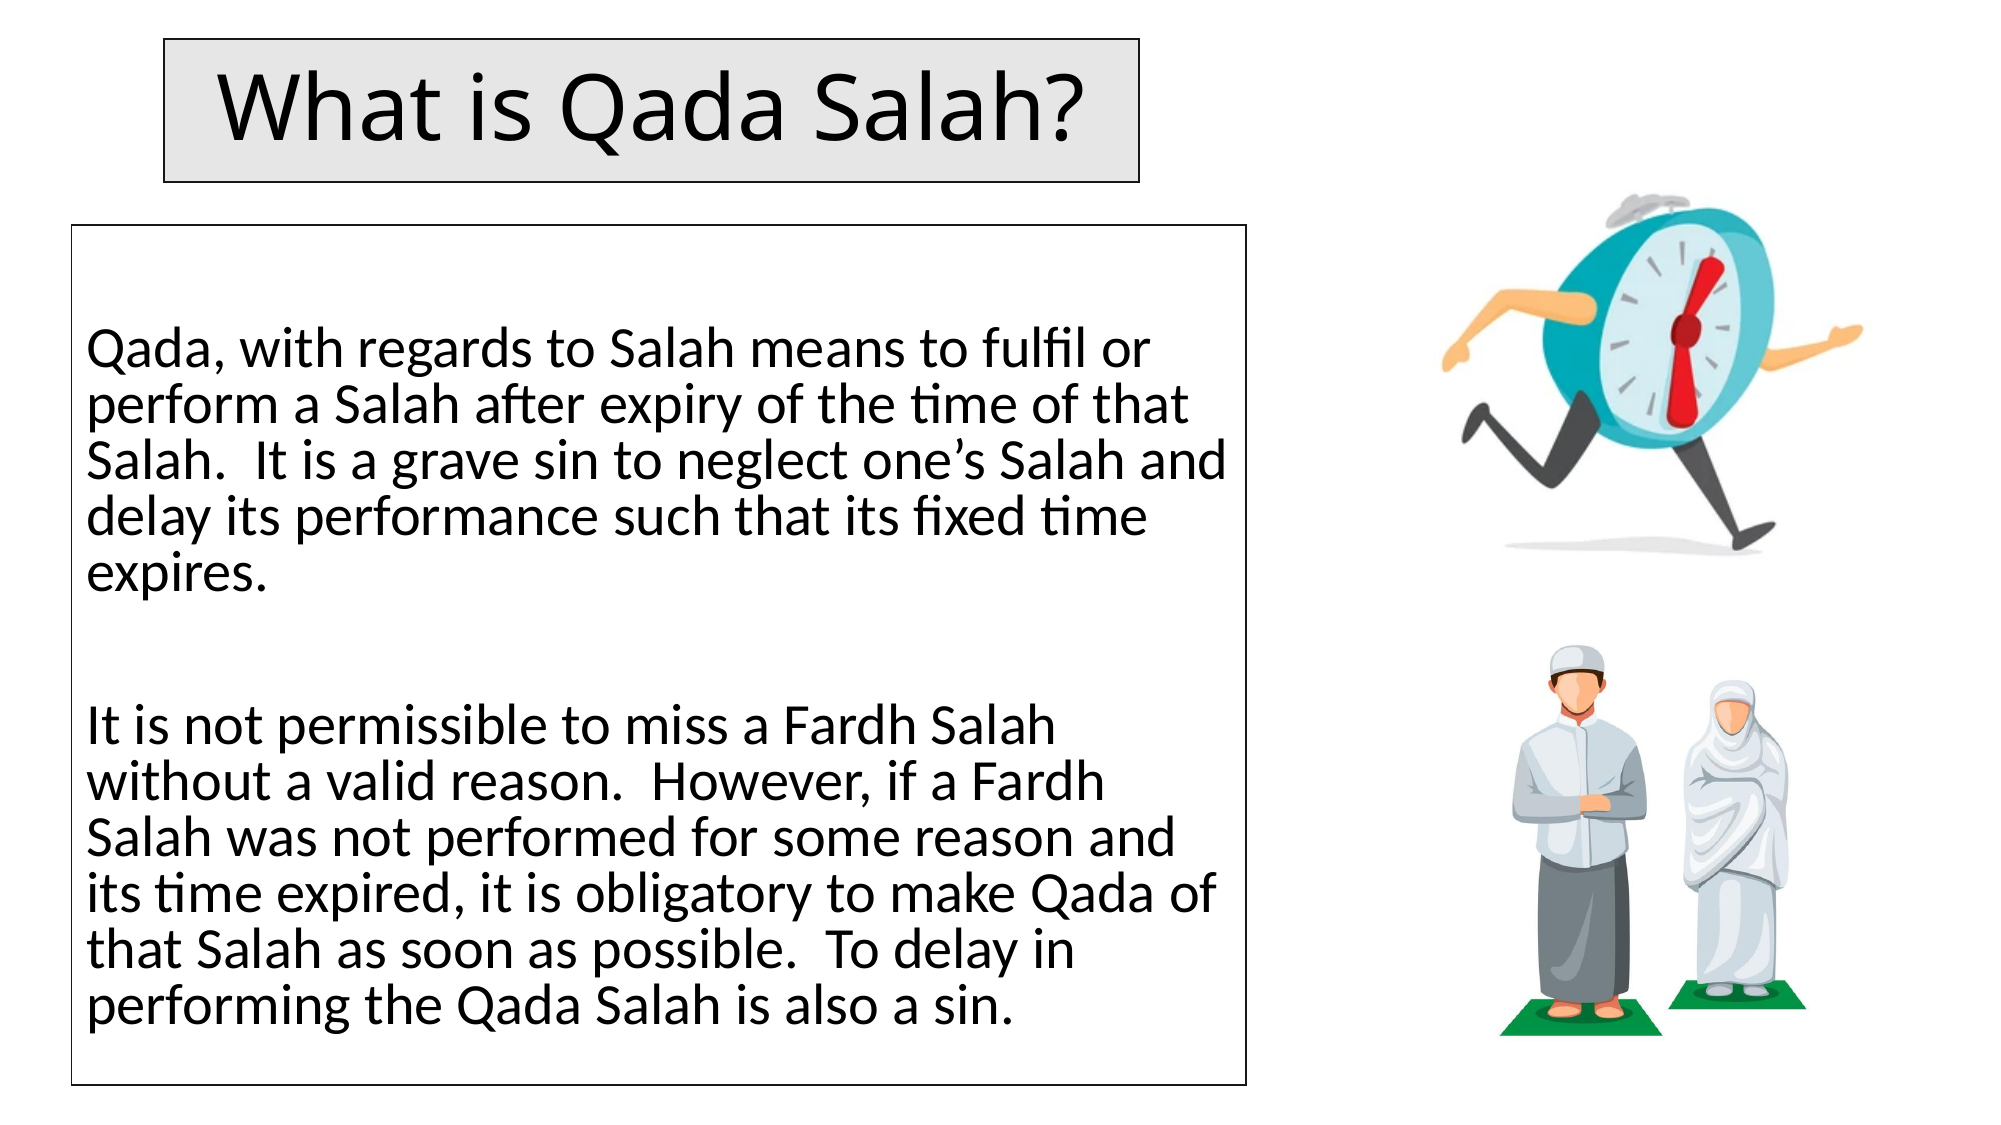

# What is Qada Salah?
Qada, with regards to Salah means to fulfil or perform a Salah after expiry of the time of that Salah. It is a grave sin to neglect one’s Salah and delay its performance such that its fixed time expires.
It is not permissible to miss a Fardh Salah without a valid reason. However, if a Fardh Salah was not performed for some reason and its time expired, it is obligatory to make Qada of that Salah as soon as possible. To delay in performing the Qada Salah is also a sin.